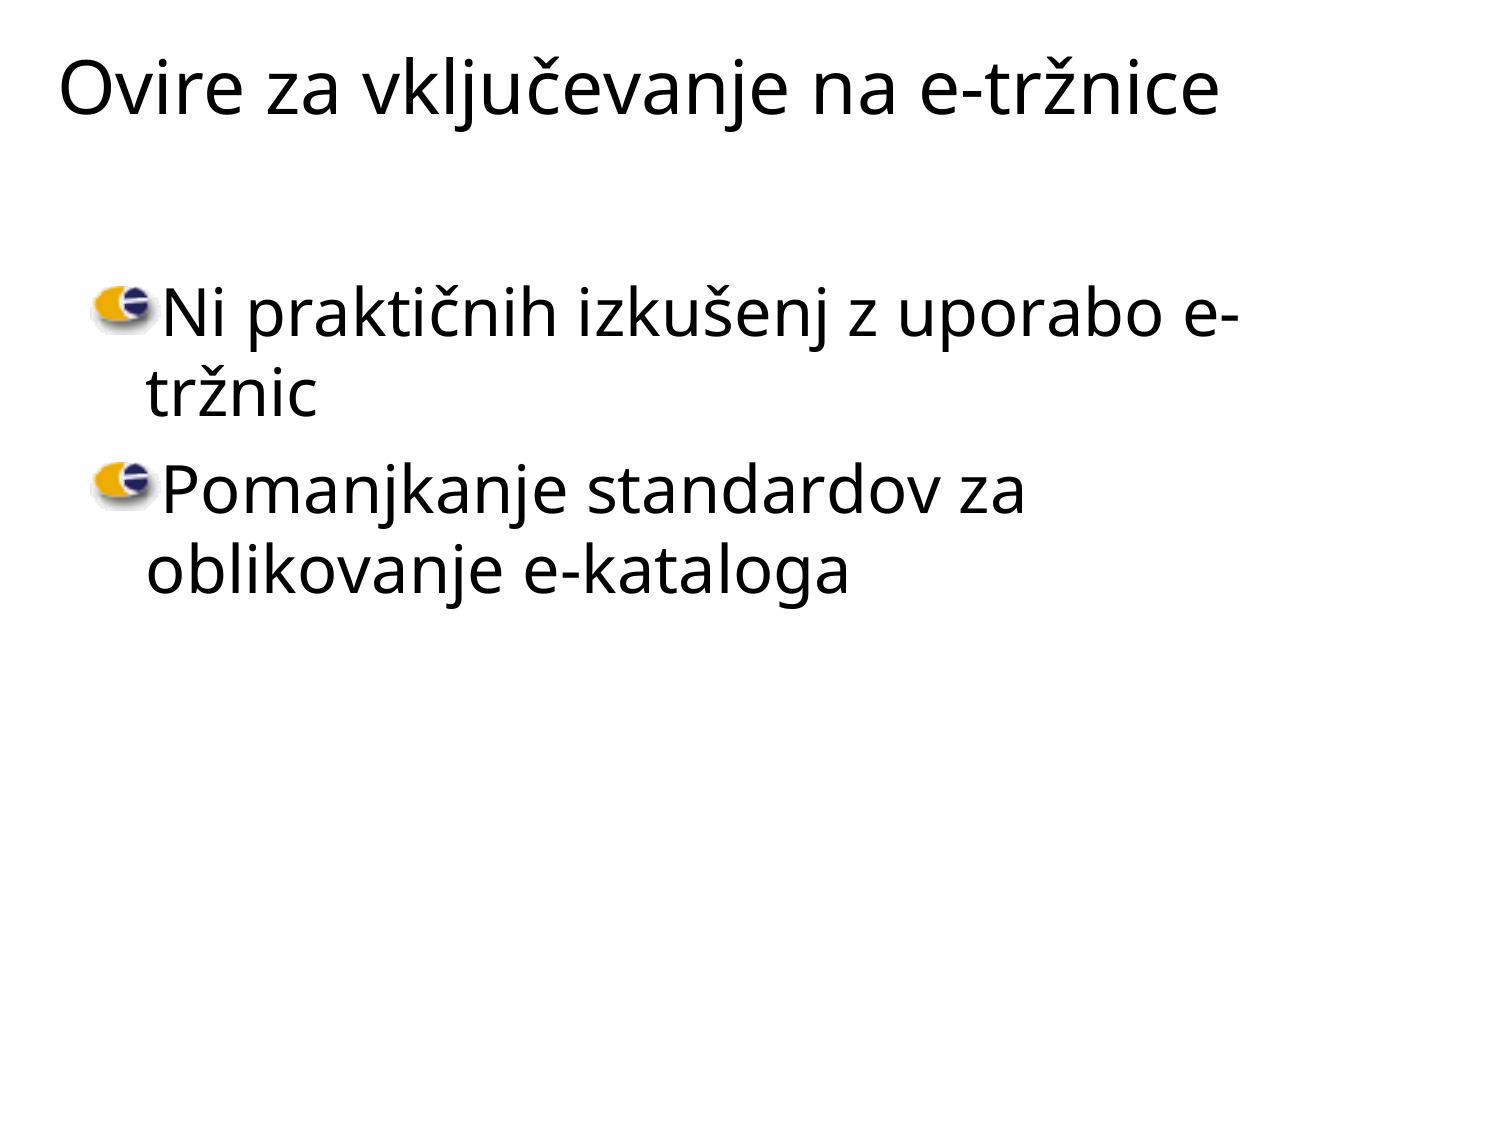

# Ovire za vključevanje na e-tržnice
Ni praktičnih izkušenj z uporabo e-tržnic
Pomanjkanje standardov za oblikovanje e-kataloga